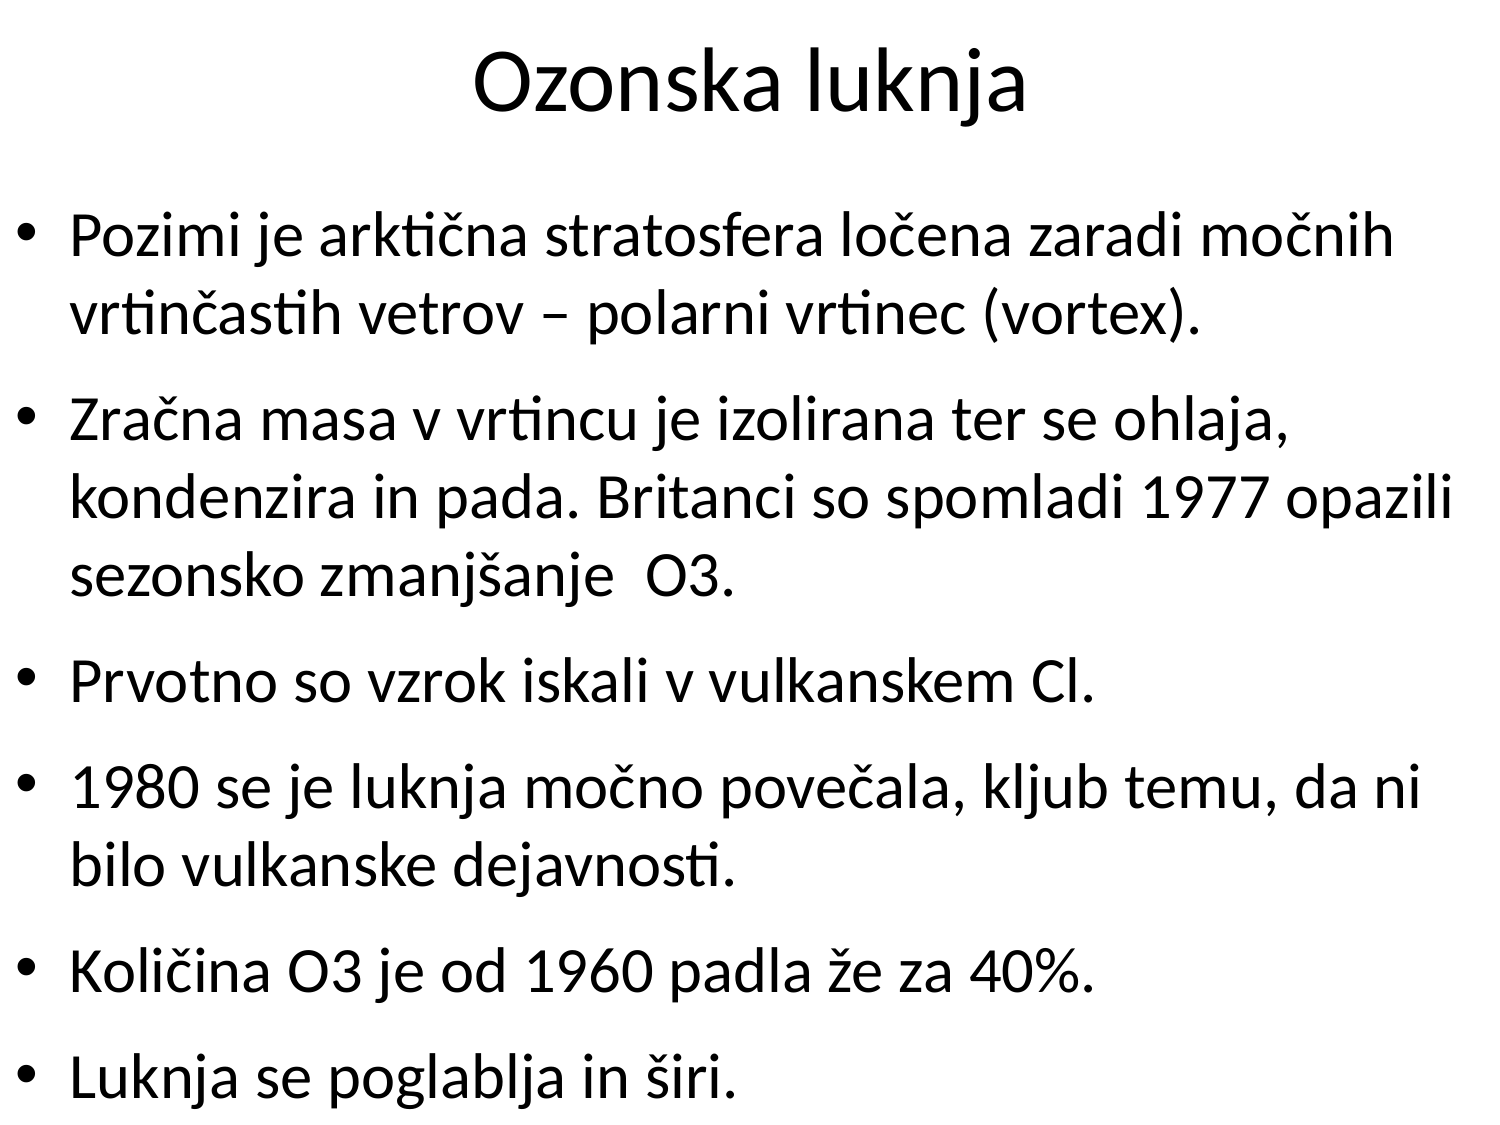

# Ozonska luknja
Pozimi je arktična stratosfera ločena zaradi močnih vrtinčastih vetrov – polarni vrtinec (vortex).
Zračna masa v vrtincu je izolirana ter se ohlaja, kondenzira in pada. Britanci so spomladi 1977 opazili sezonsko zmanjšanje O3.
Prvotno so vzrok iskali v vulkanskem Cl.
1980 se je luknja močno povečala, kljub temu, da ni bilo vulkanske dejavnosti.
Količina O3 je od 1960 padla že za 40%.
Luknja se poglablja in širi.